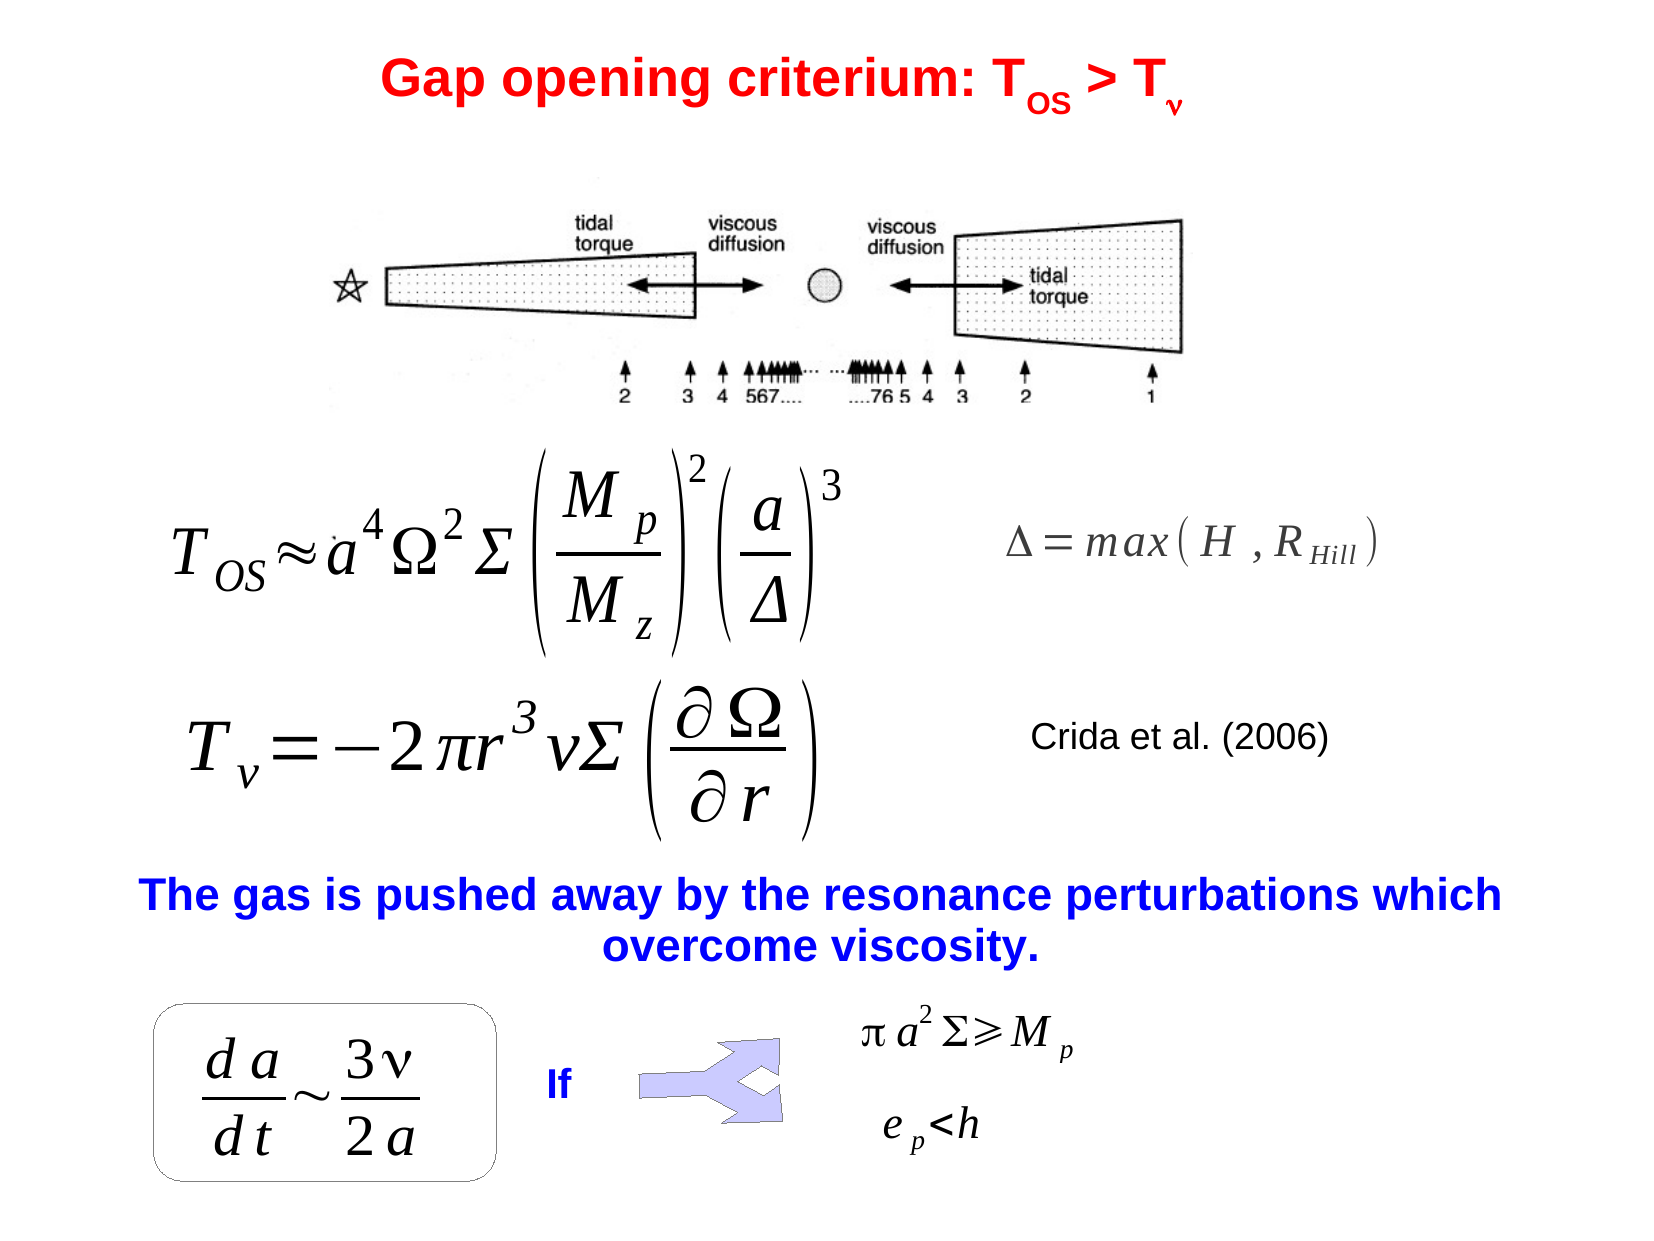

Gap opening criterium: TOS > T
Crida et al. (2006)
The gas is pushed away by the resonance perturbations which overcome viscosity.
If